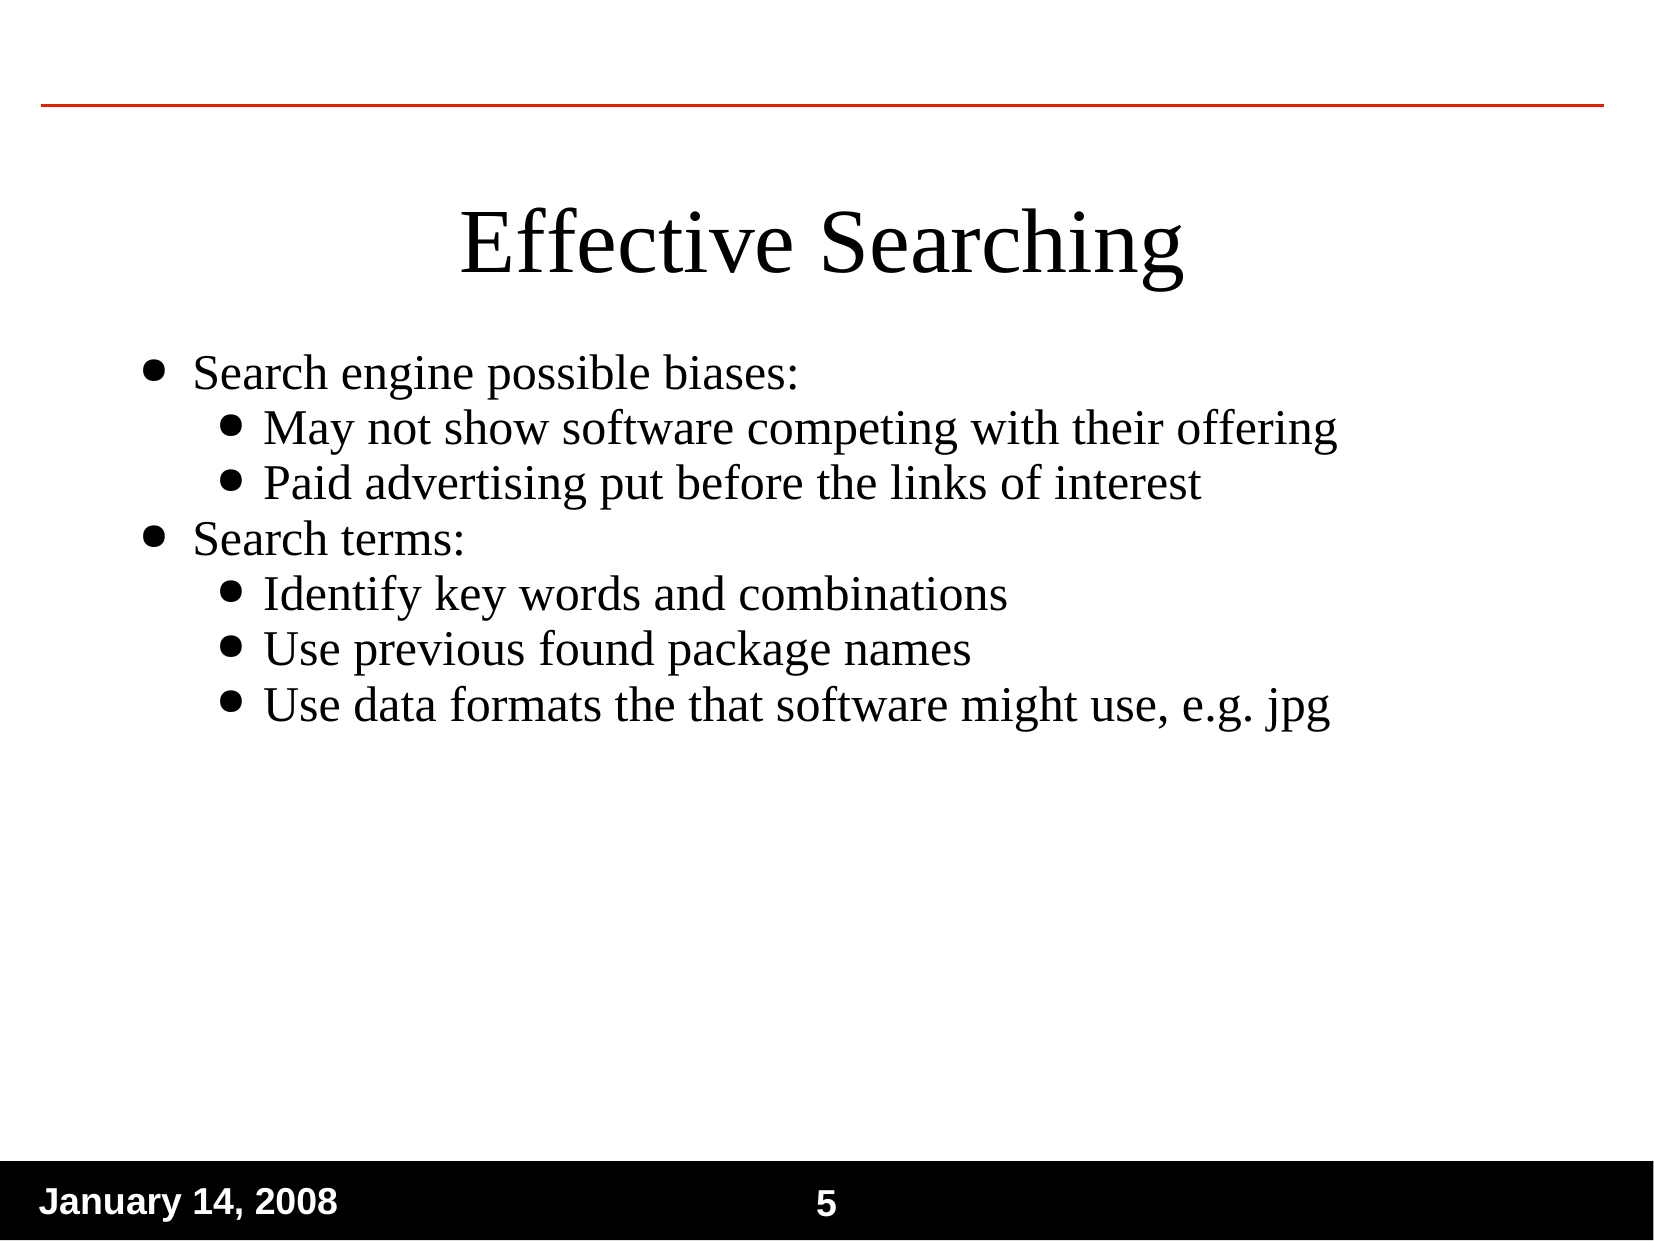

# Effective Searching
Search engine possible biases:
May not show software competing with their offering
Paid advertising put before the links of interest
Search terms:
Identify key words and combinations
Use previous found package names
Use data formats the that software might use, e.g. jpg